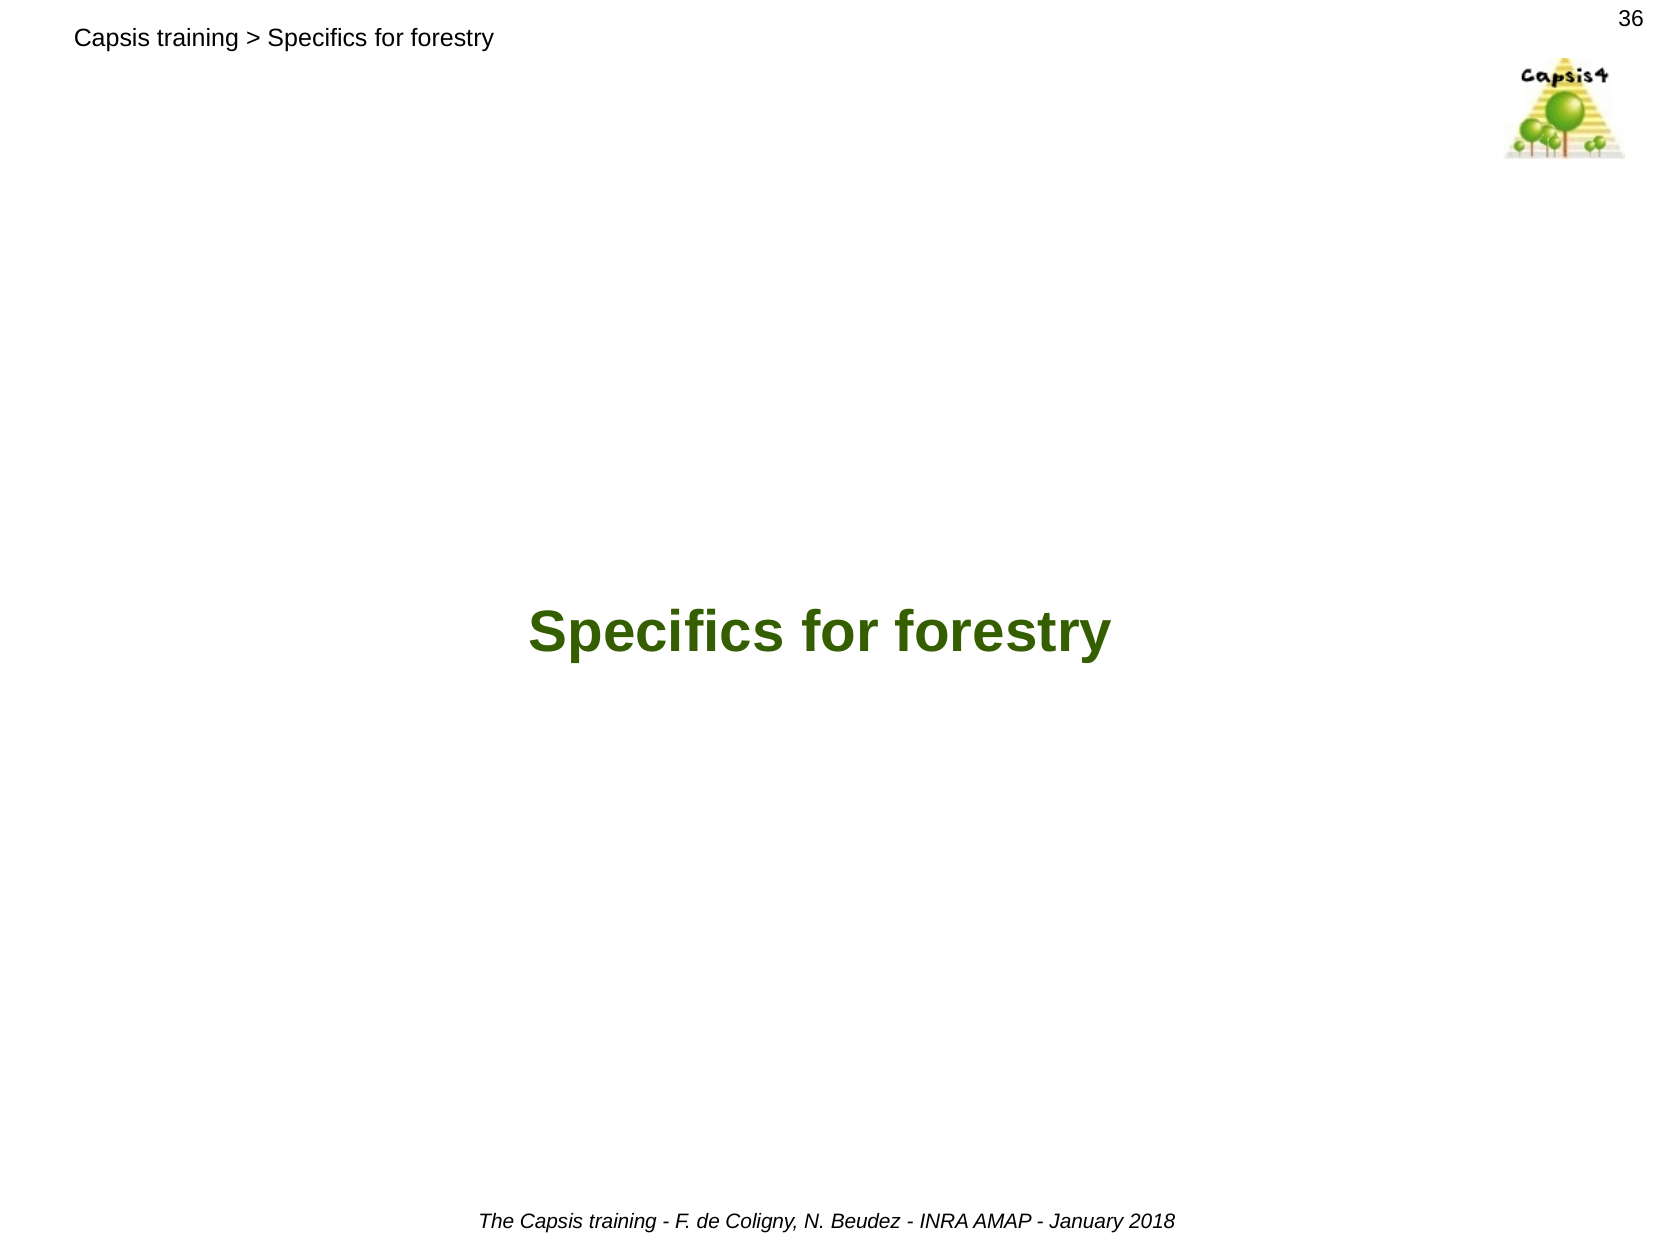

36
Capsis training > Specifics for forestry
Specifics for forestry
The Capsis training - F. de Coligny, N. Beudez - INRA AMAP - January 2018